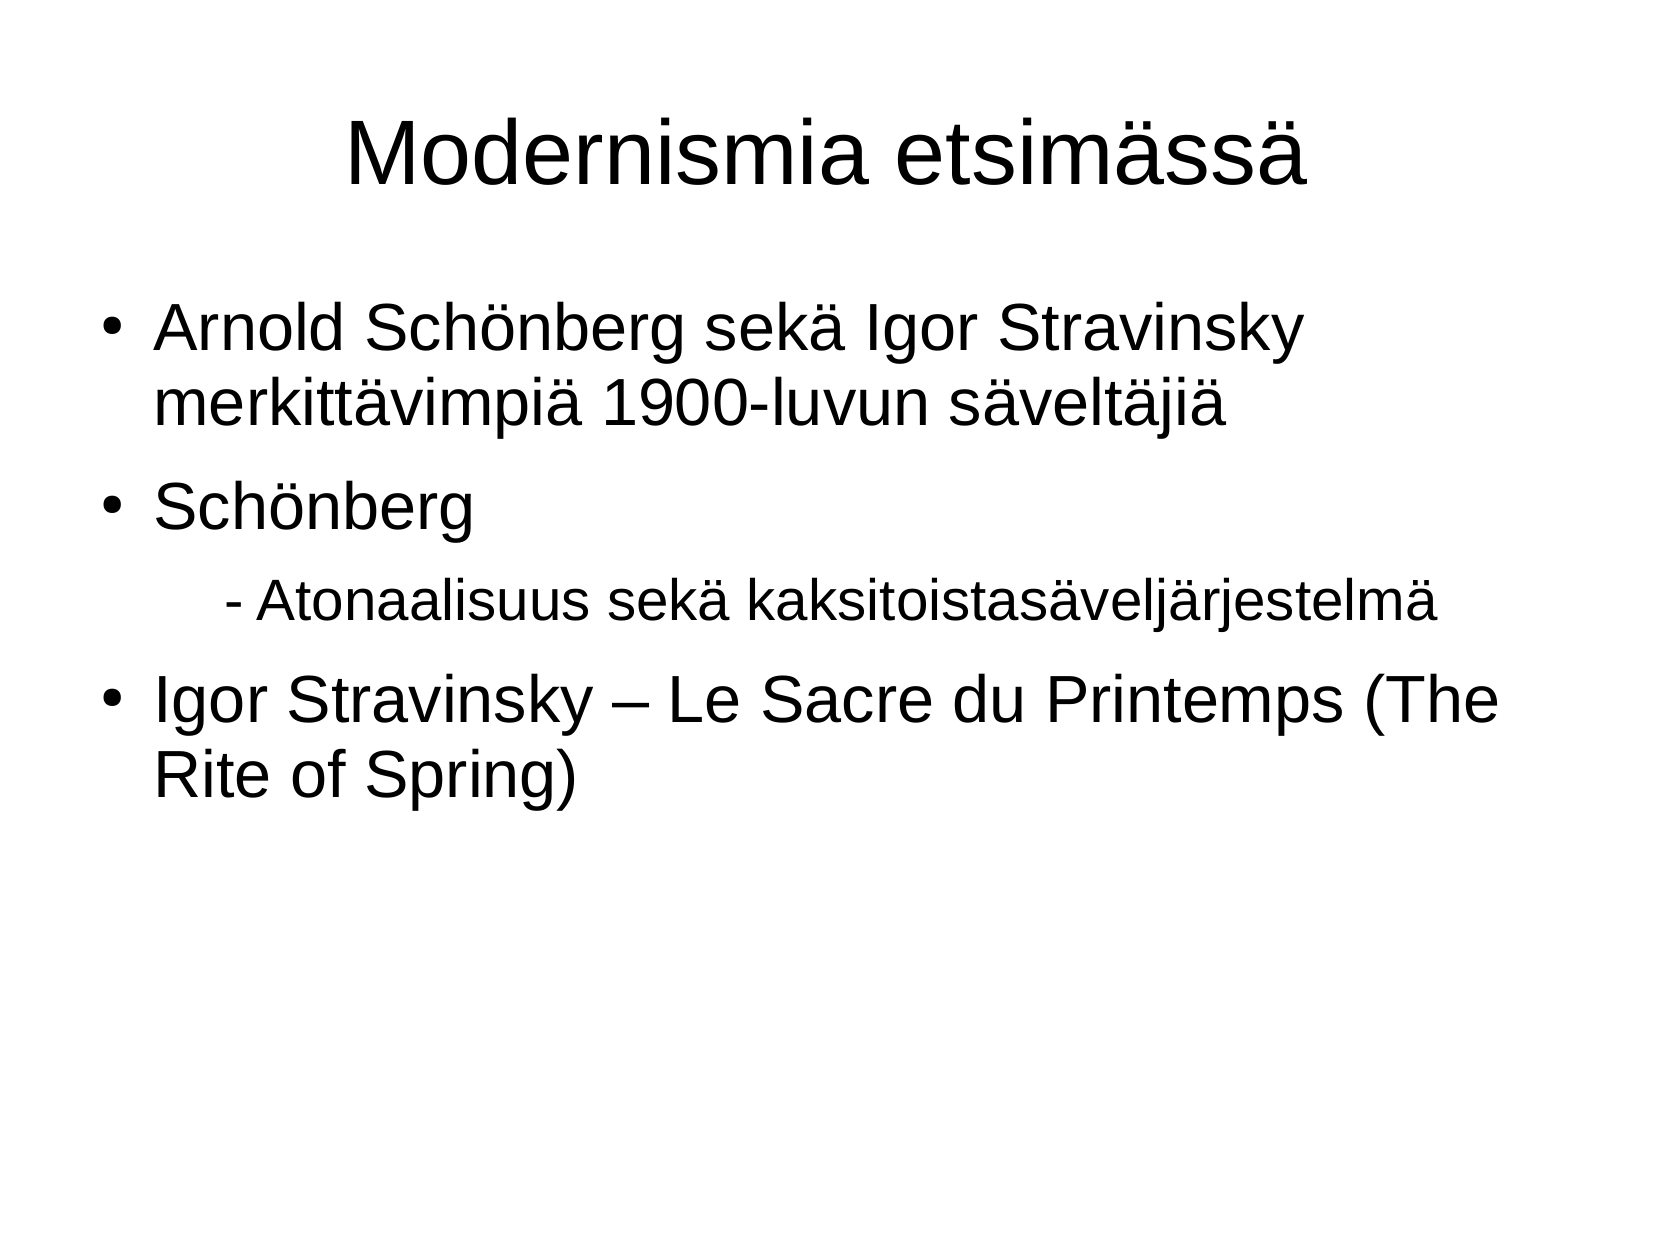

# Modernismia etsimässä
Arnold Schönberg sekä Igor Stravinsky merkittävimpiä 1900-luvun säveltäjiä
Schönberg
- Atonaalisuus sekä kaksitoistasäveljärjestelmä
Igor Stravinsky – Le Sacre du Printemps (The Rite of Spring)